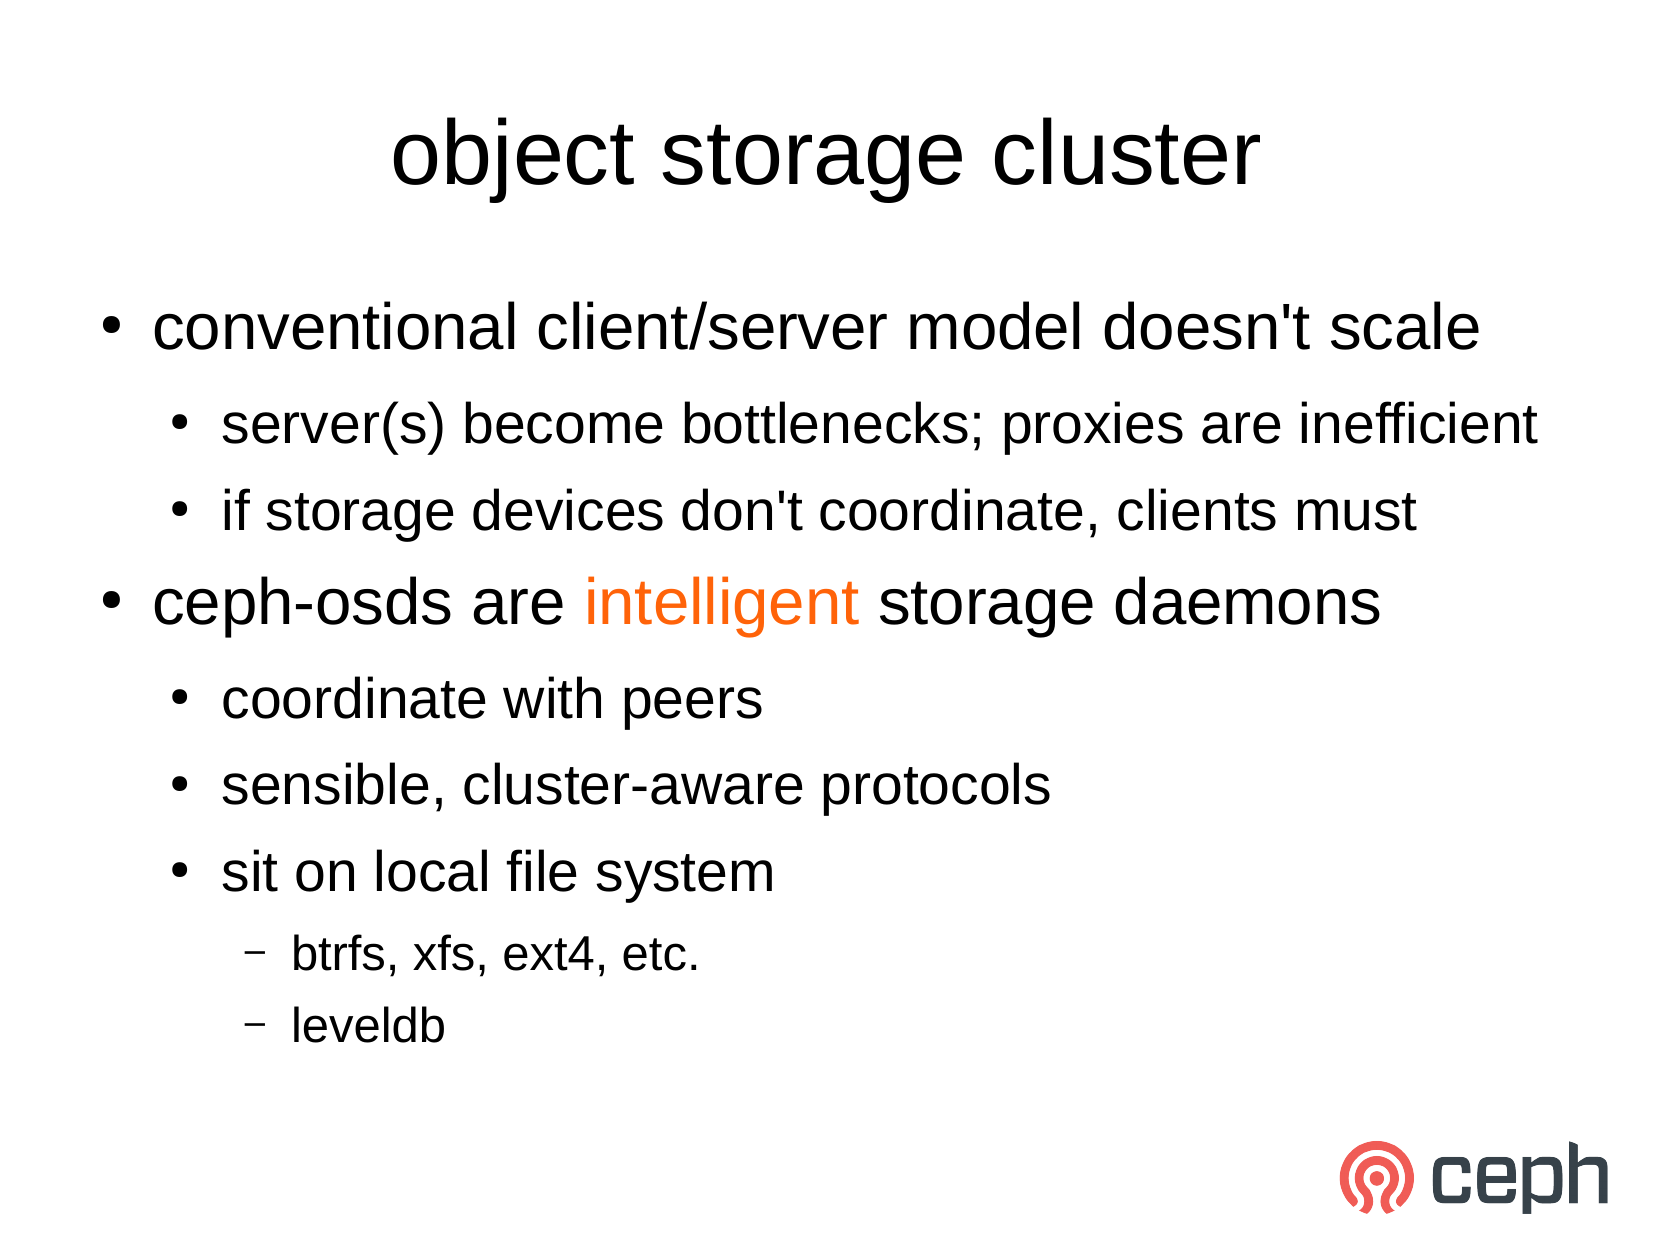

# object storage cluster
conventional client/server model doesn't scale
server(s) become bottlenecks; proxies are inefficient
if storage devices don't coordinate, clients must
ceph-osds are intelligent storage daemons
coordinate with peers
sensible, cluster-aware protocols
sit on local file system
btrfs, xfs, ext4, etc.
leveldb